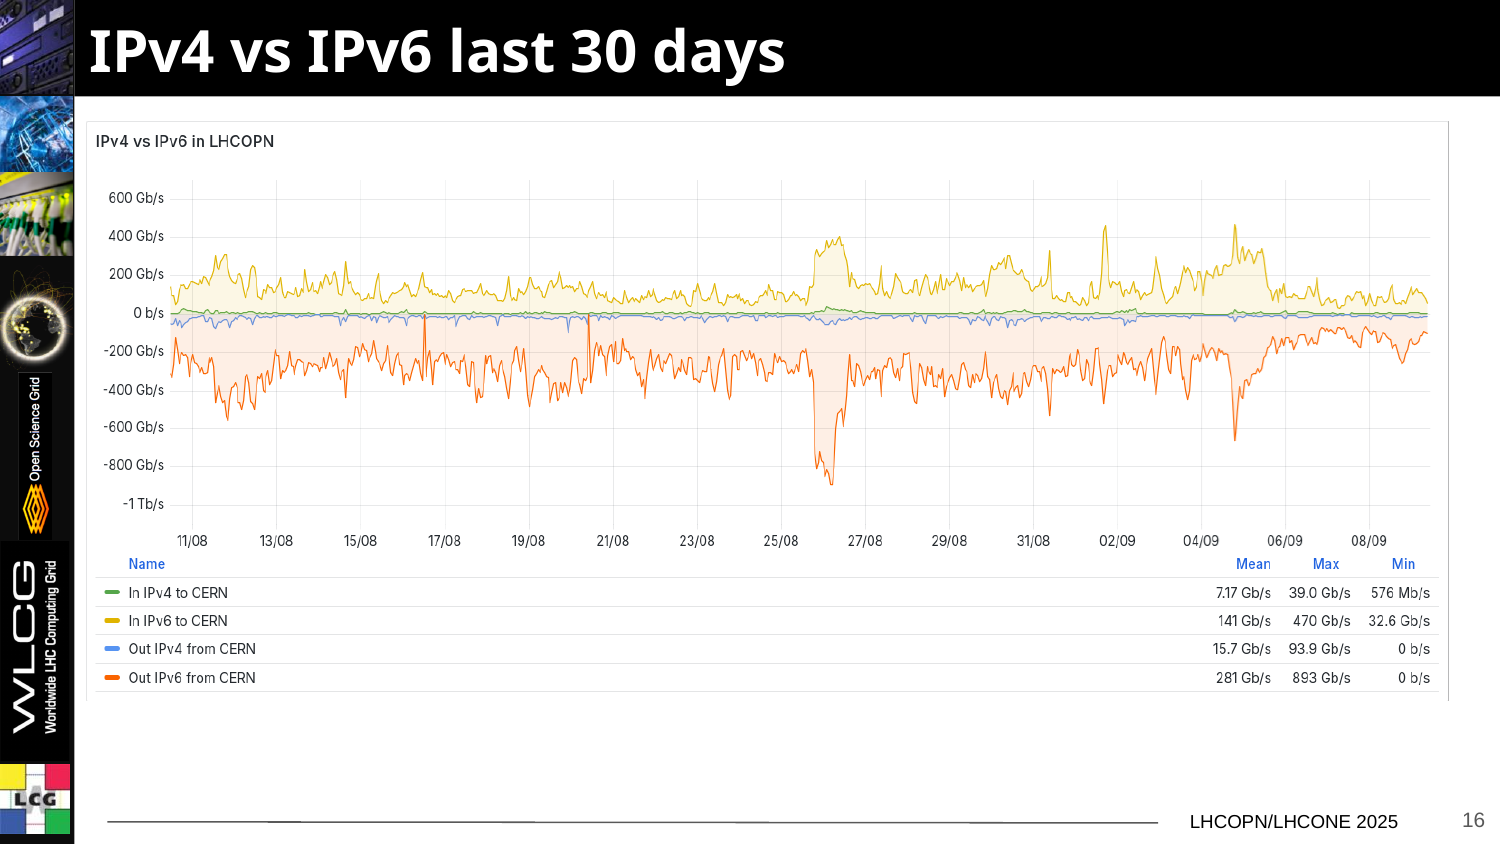

# IPv4 vs IPv6 last 30 days